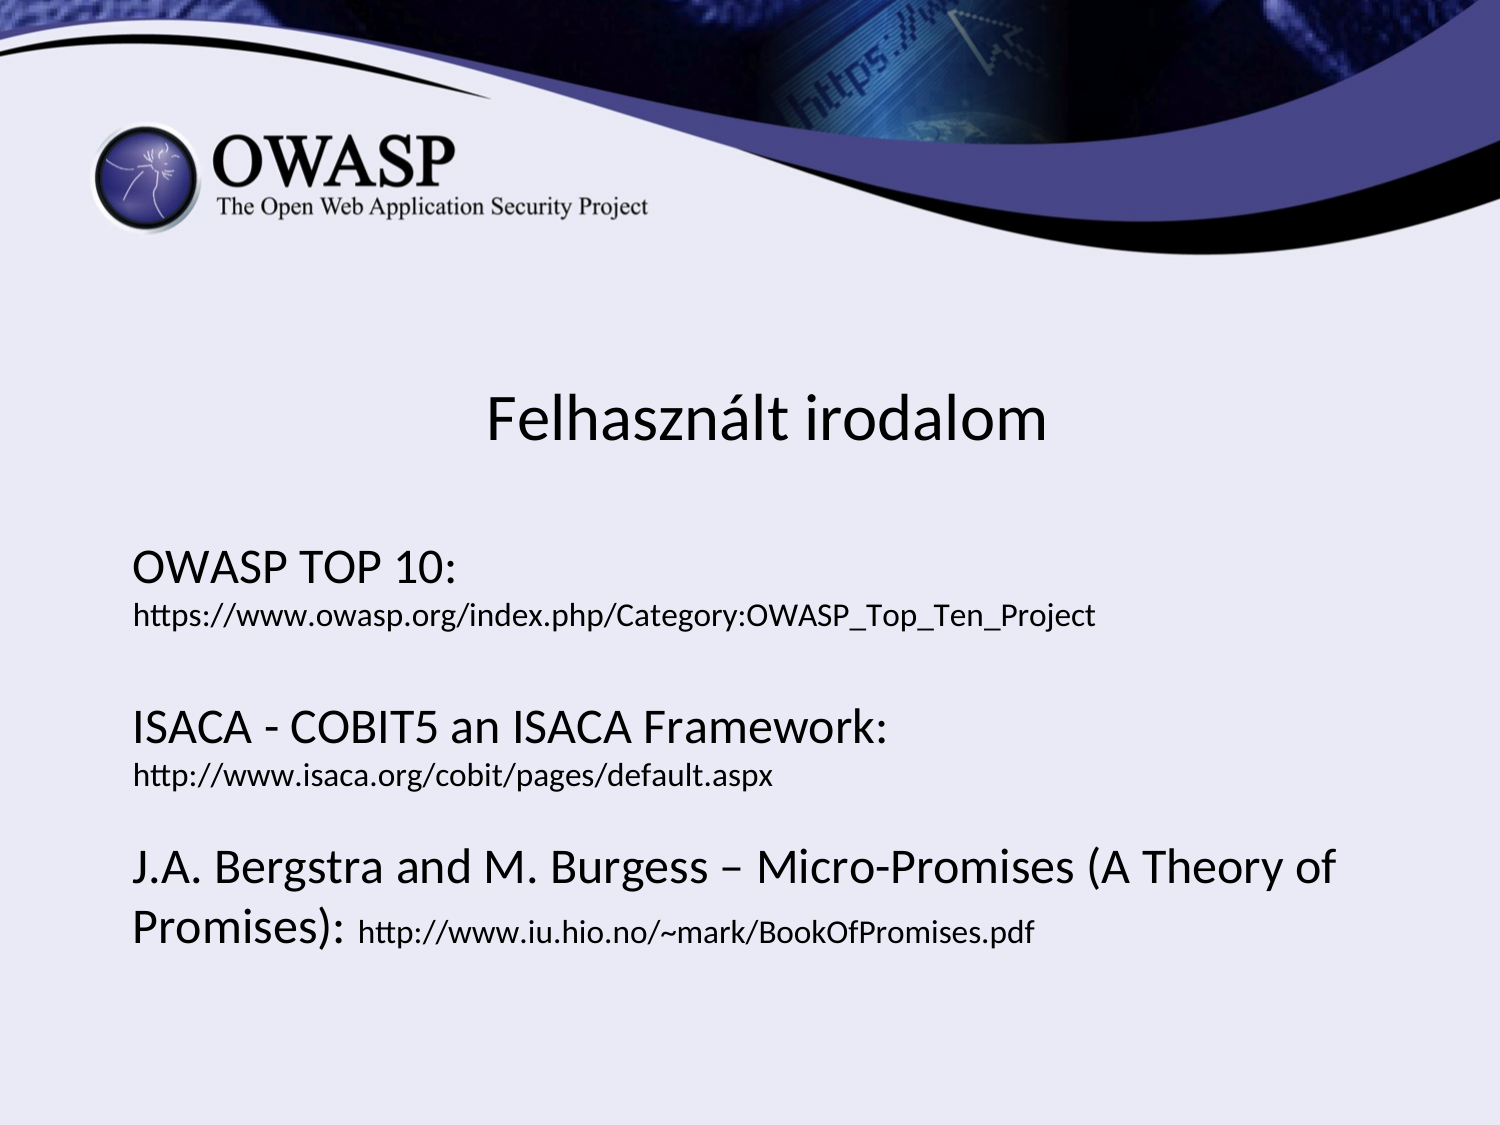

Felhasznált irodalom
OWASP TOP 10: https://www.owasp.org/index.php/Category:OWASP_Top_Ten_Project
ISACA - COBIT5 an ISACA Framework:
http://www.isaca.org/cobit/pages/default.aspx
J.A. Bergstra and M. Burgess – Micro-Promises (A Theory of Promises): http://www.iu.hio.no/~mark/BookOfPromises.pdf